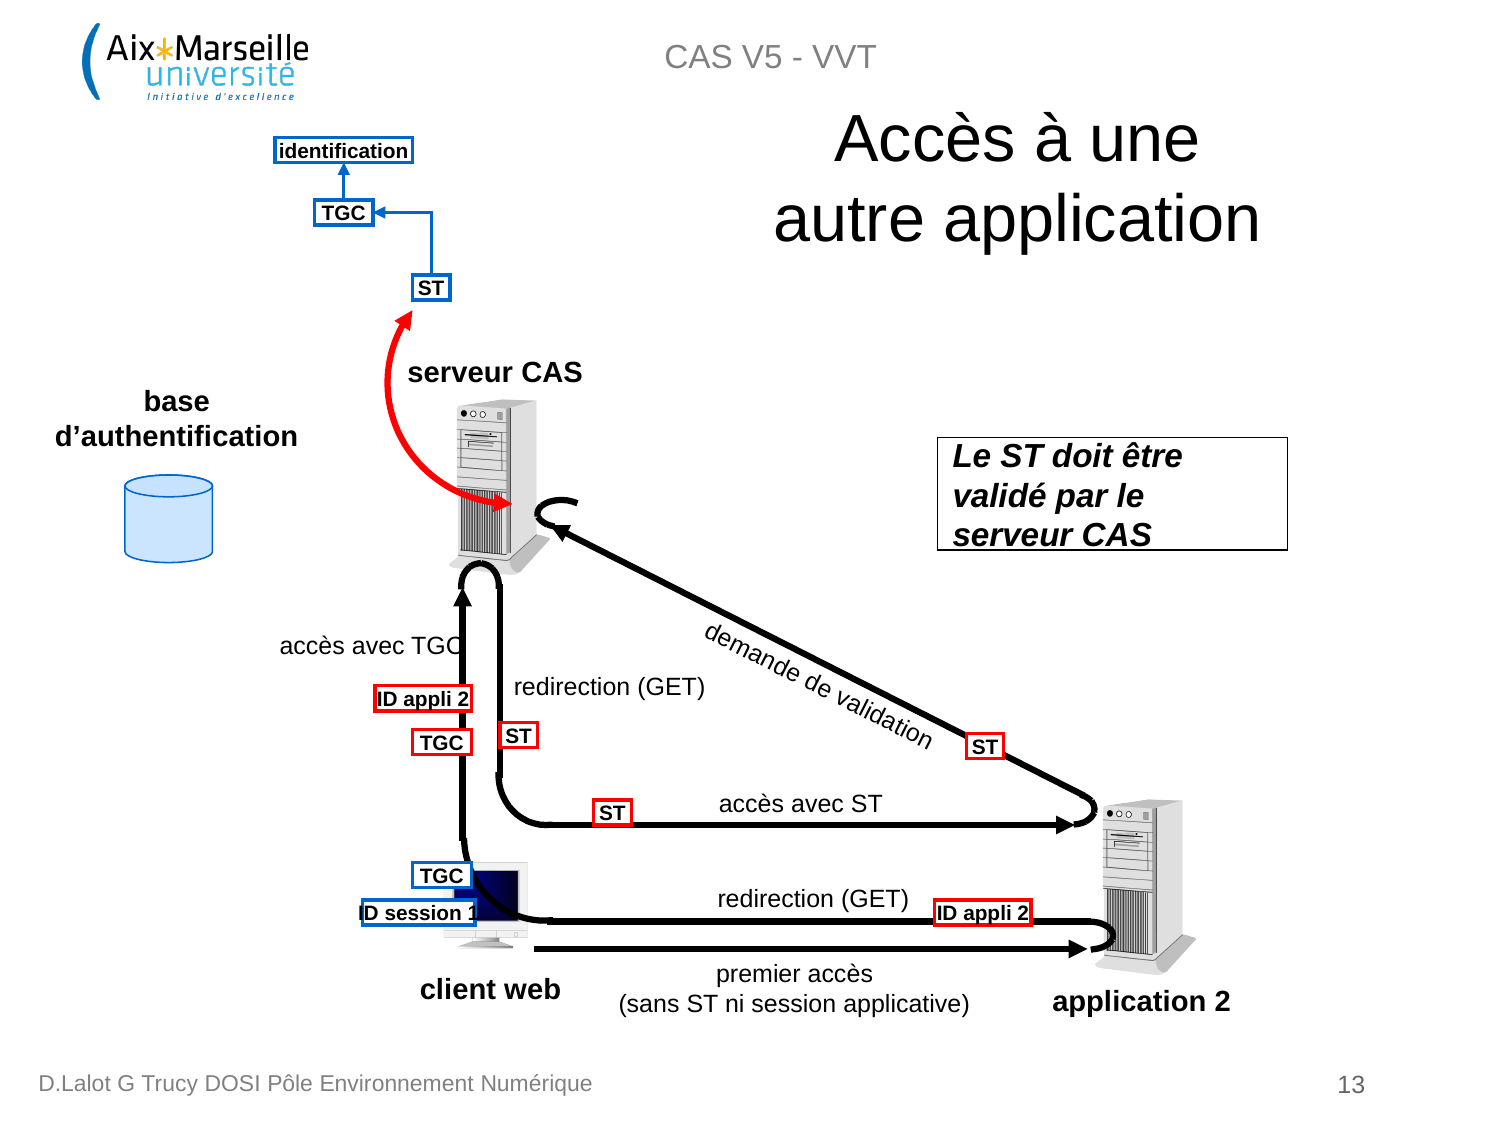

# Accès à une autre application
identification
TGC
ST
serveur CAS
base
d’authentification
Le ST doit être validé par le serveur CAS
demande de validation
ST
redirection (GET)
ST
accès avec TGC
ID appli 2
TGC
accès avec ST
ST
TGC
redirection (GET)
ID appli 2
ID session 1
premier accès
(sans ST ni session applicative)
client web
application 2